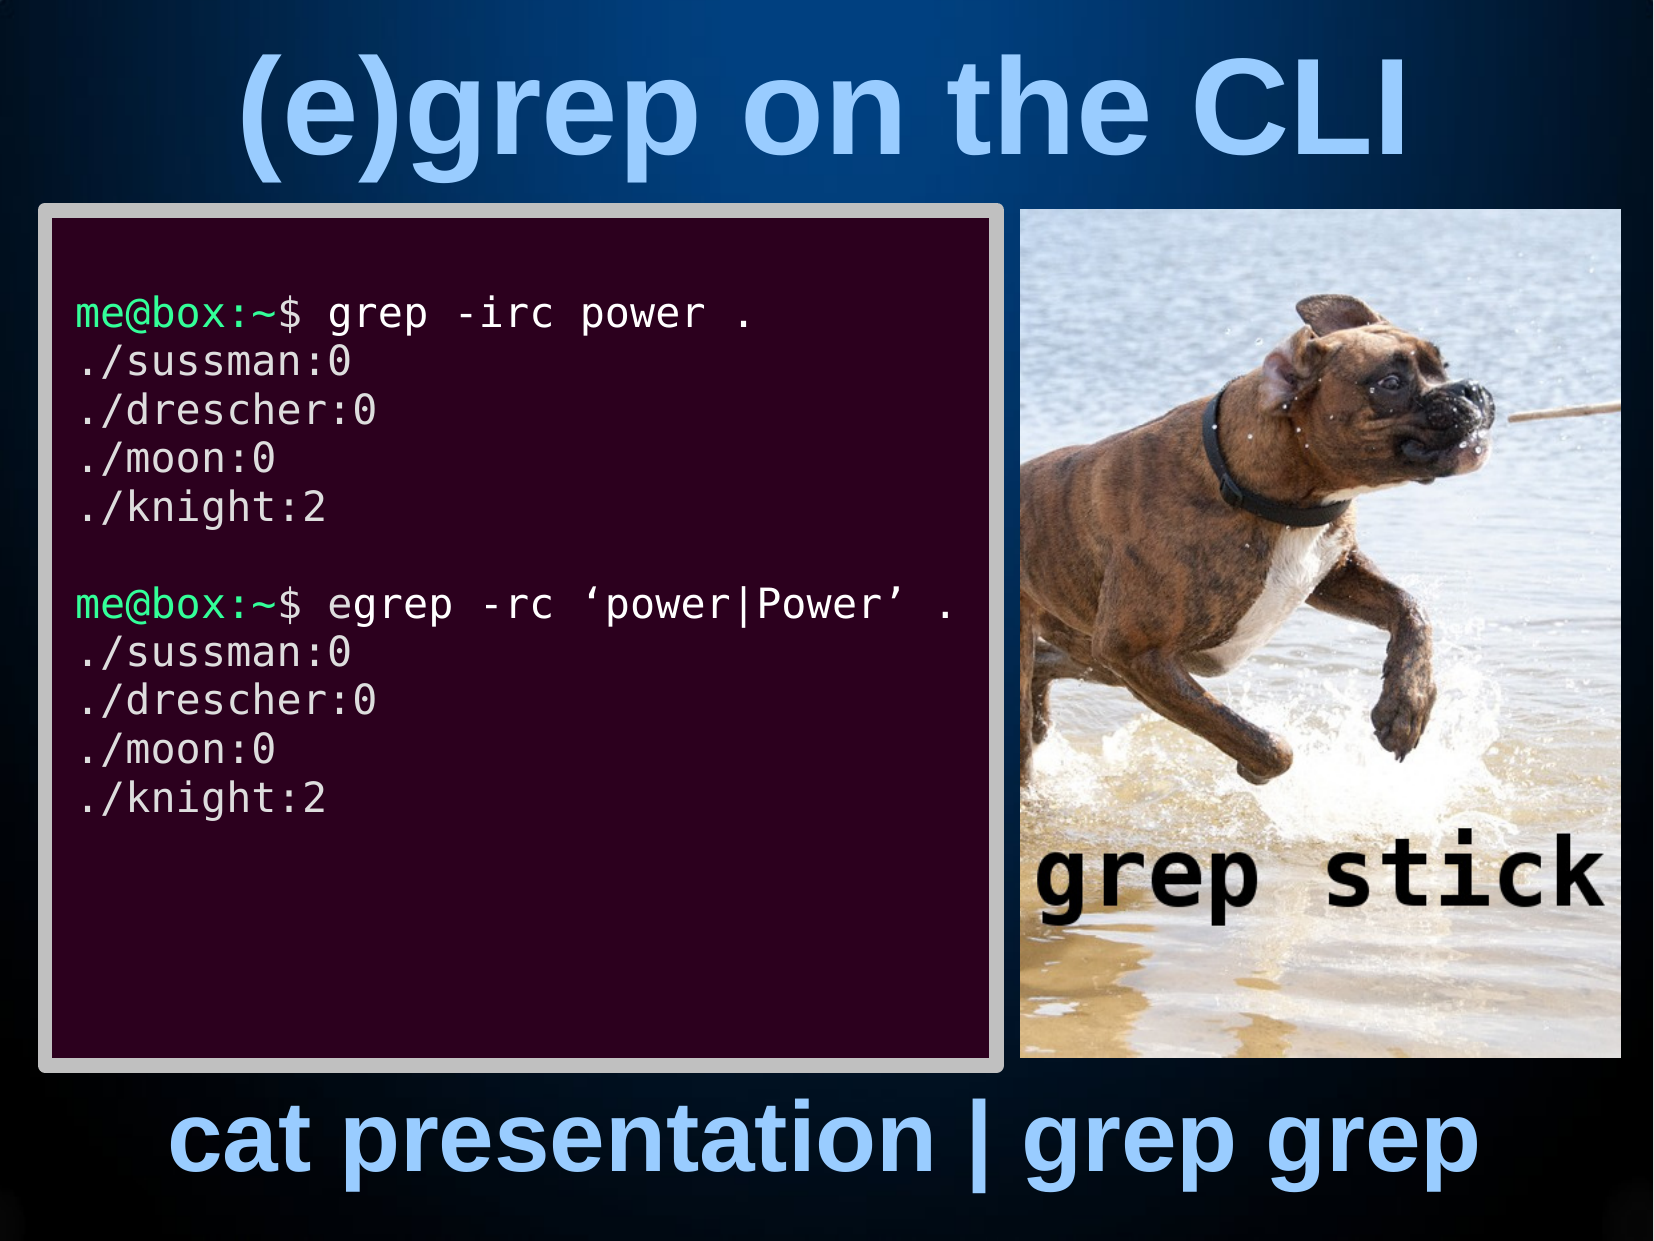

# (e)grep on the CLI
me@box:~$ grep -irc power .
./sussman:0
./drescher:0
./moon:0
./knight:2
me@box:~$ egrep -rc ‘power|Power’ .
./sussman:0
./drescher:0
./moon:0
./knight:2
cat presentation | grep grep